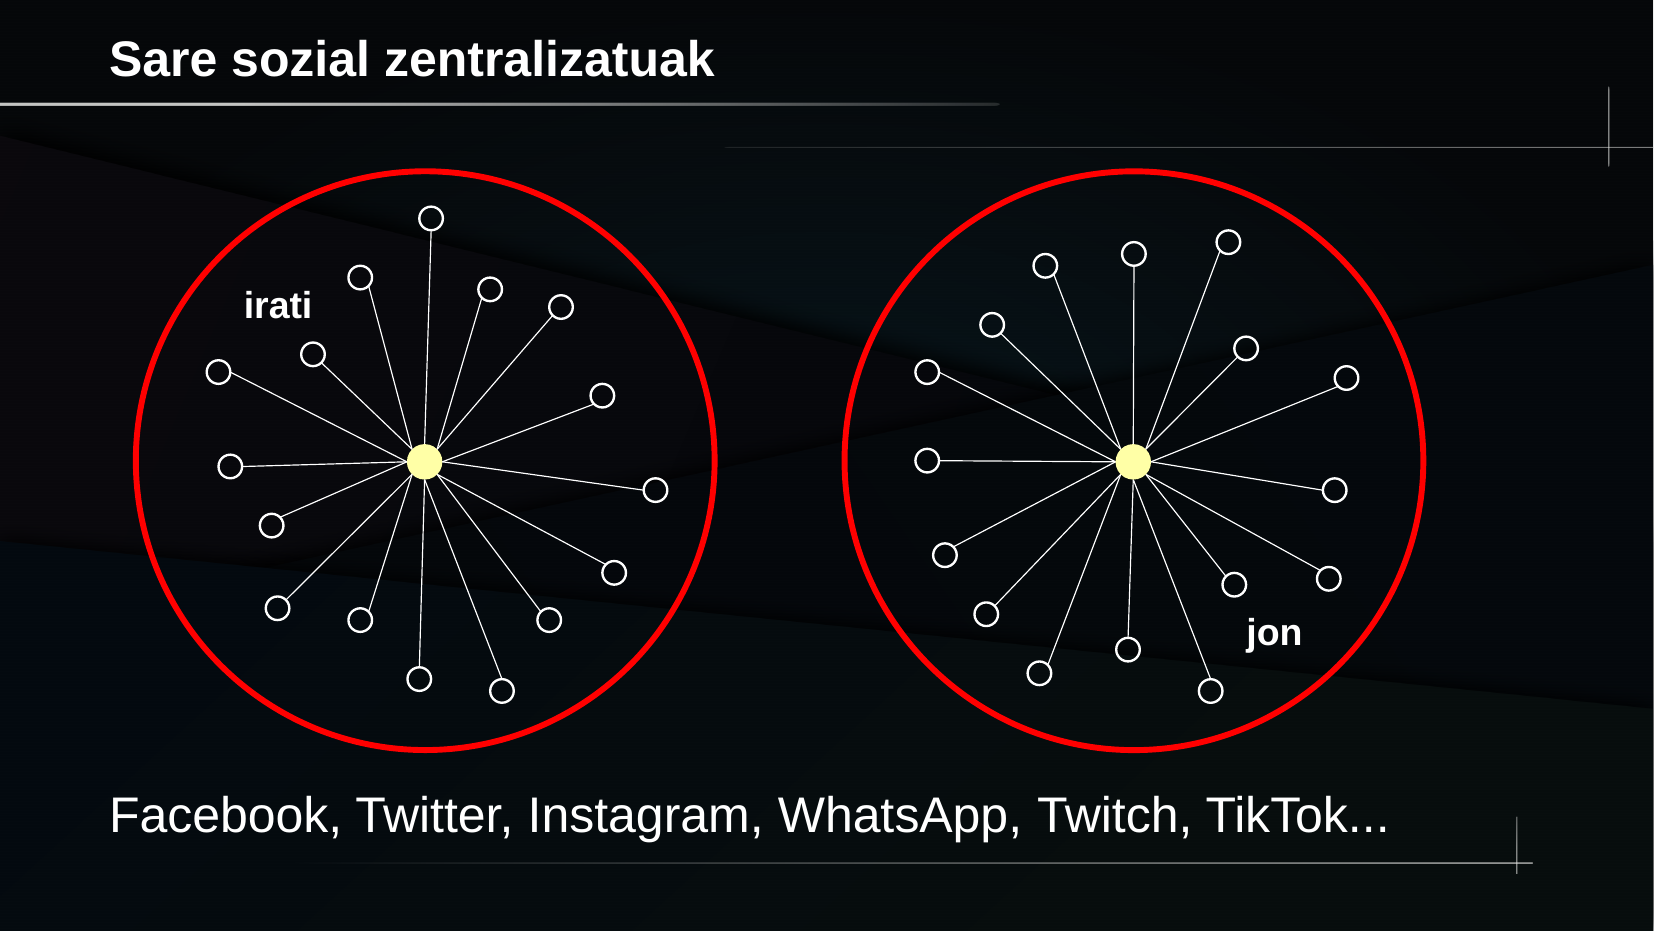

Sare sozial zentralizatuak
irati
jon
Facebook, Twitter, Instagram, WhatsApp, Twitch, TikTok...